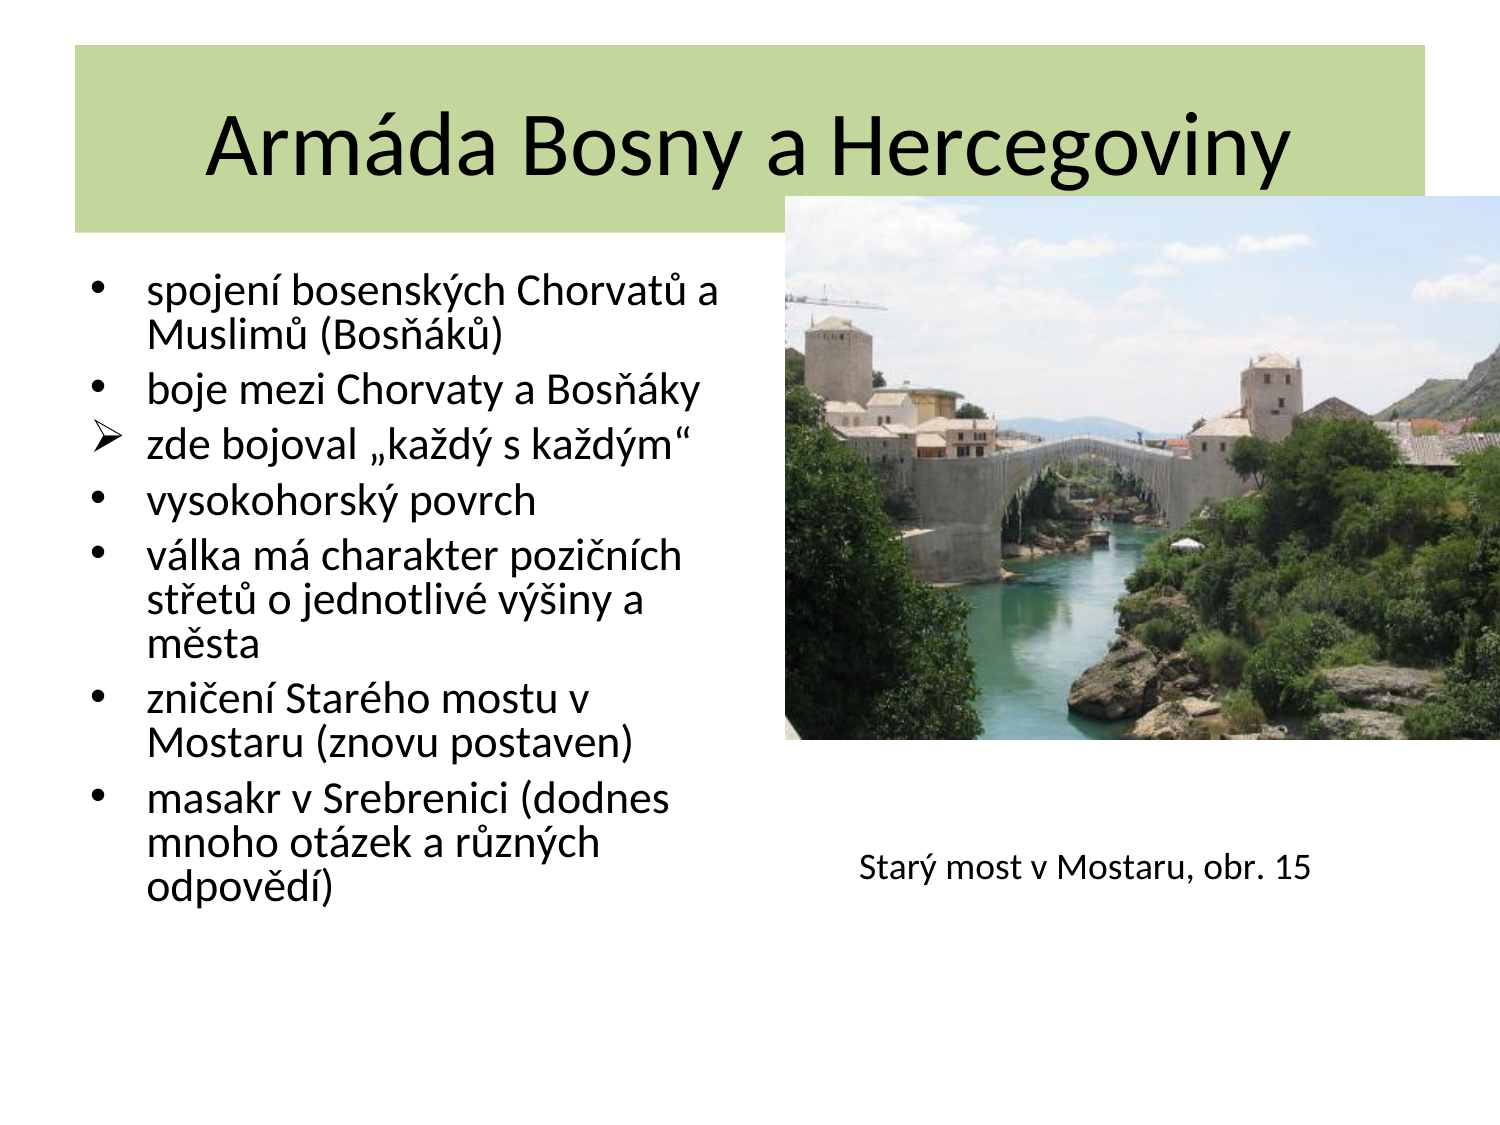

# Armáda Bosny a Hercegoviny
spojení bosenských Chorvatů a Muslimů (Bosňáků)
boje mezi Chorvaty a Bosňáky
zde bojoval „každý s každým“
vysokohorský povrch
válka má charakter pozičních střetů o jednotlivé výšiny a města
zničení Starého mostu v Mostaru (znovu postaven)
masakr v Srebrenici (dodnes mnoho otázek a různých odpovědí)
Starý most v Mostaru, obr. 15